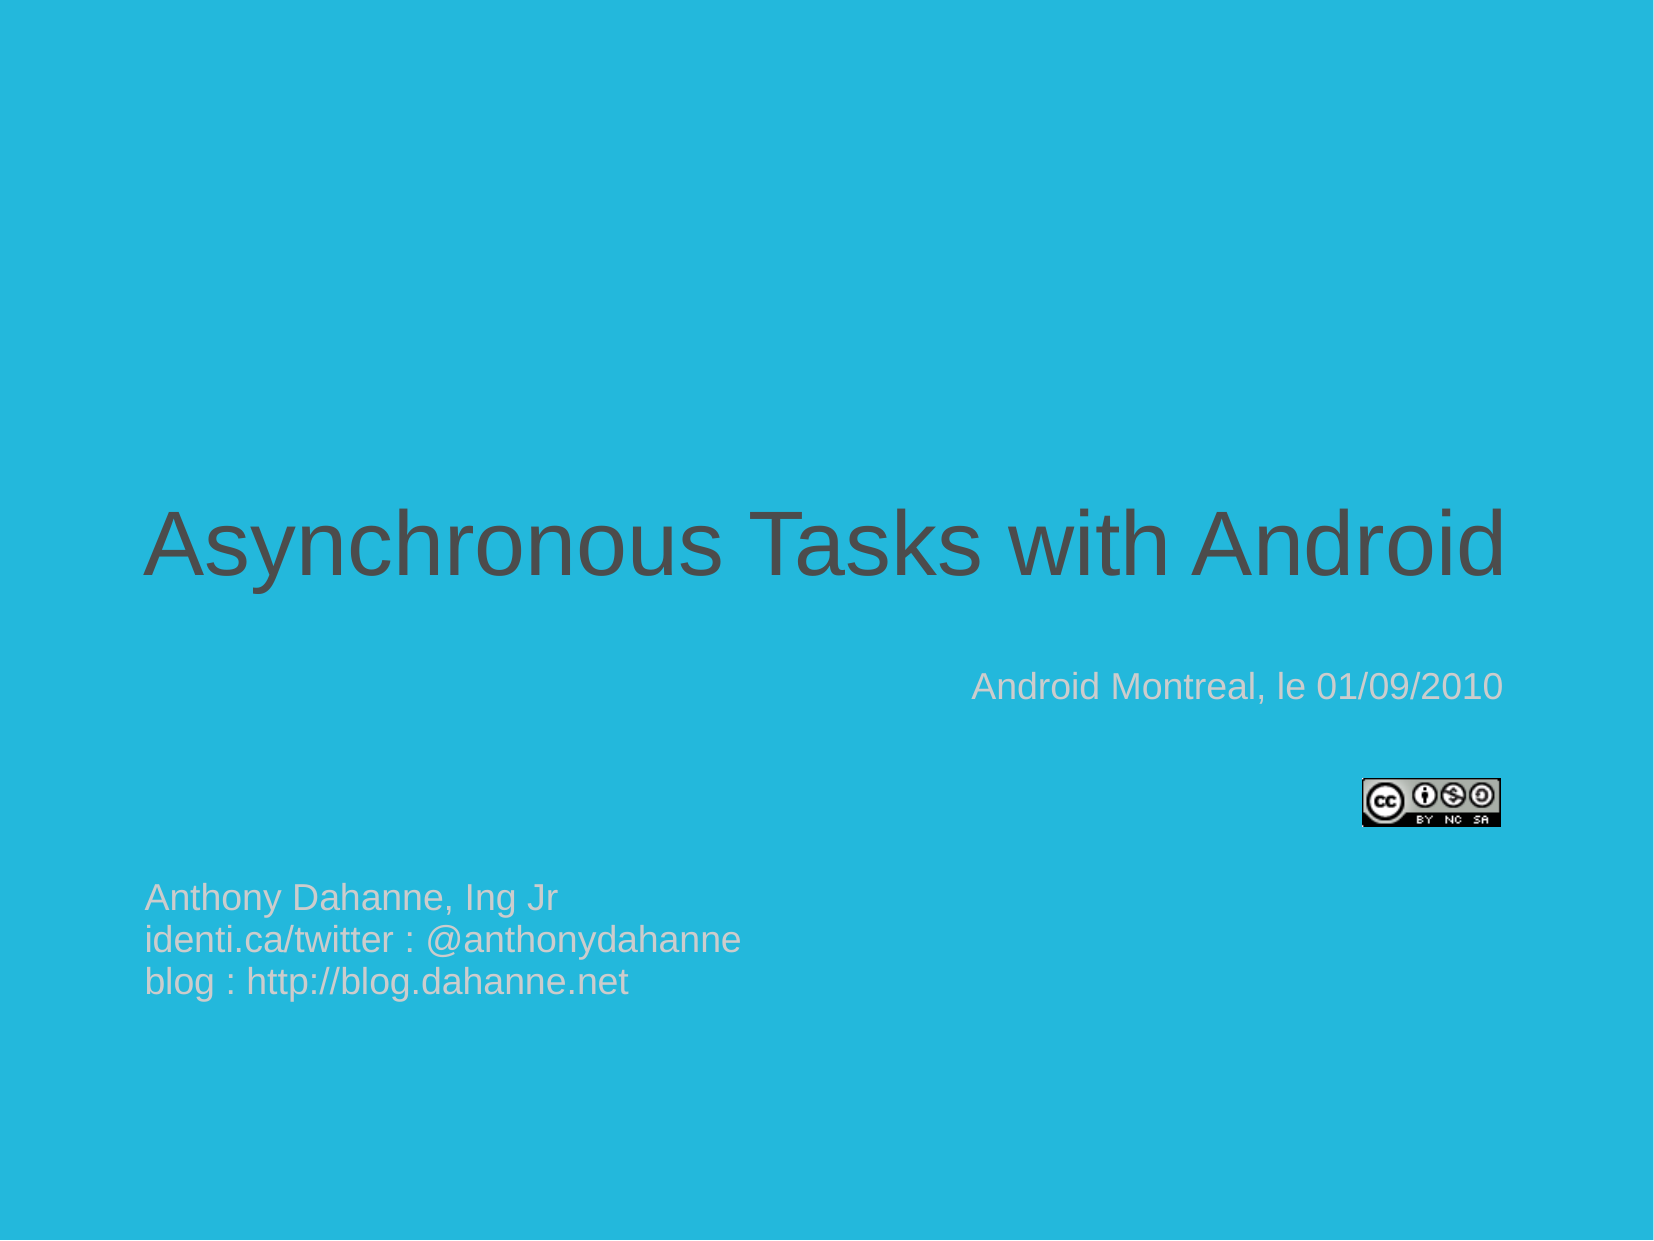

# Asynchronous Tasks with Android
Android Montreal, le 01/09/2010
Anthony Dahanne, Ing Jr
identi.ca/twitter : @anthonydahanne
blog : http://blog.dahanne.net